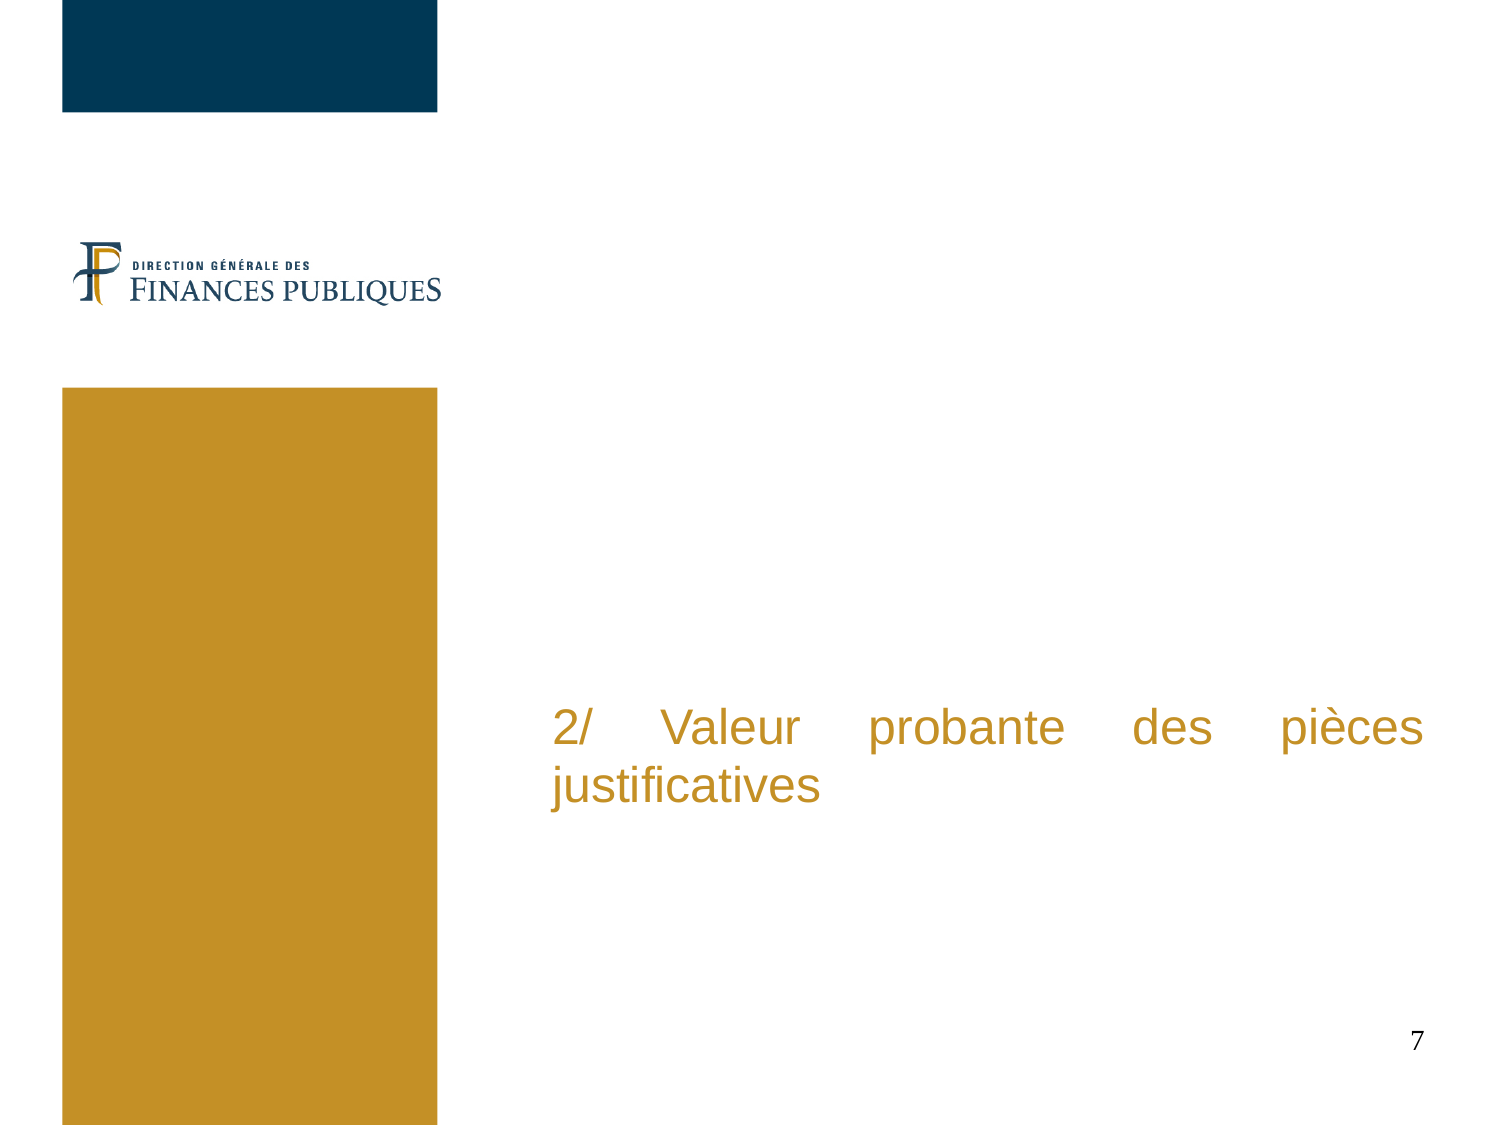

# 2/ Valeur probante des pièces justificatives
7